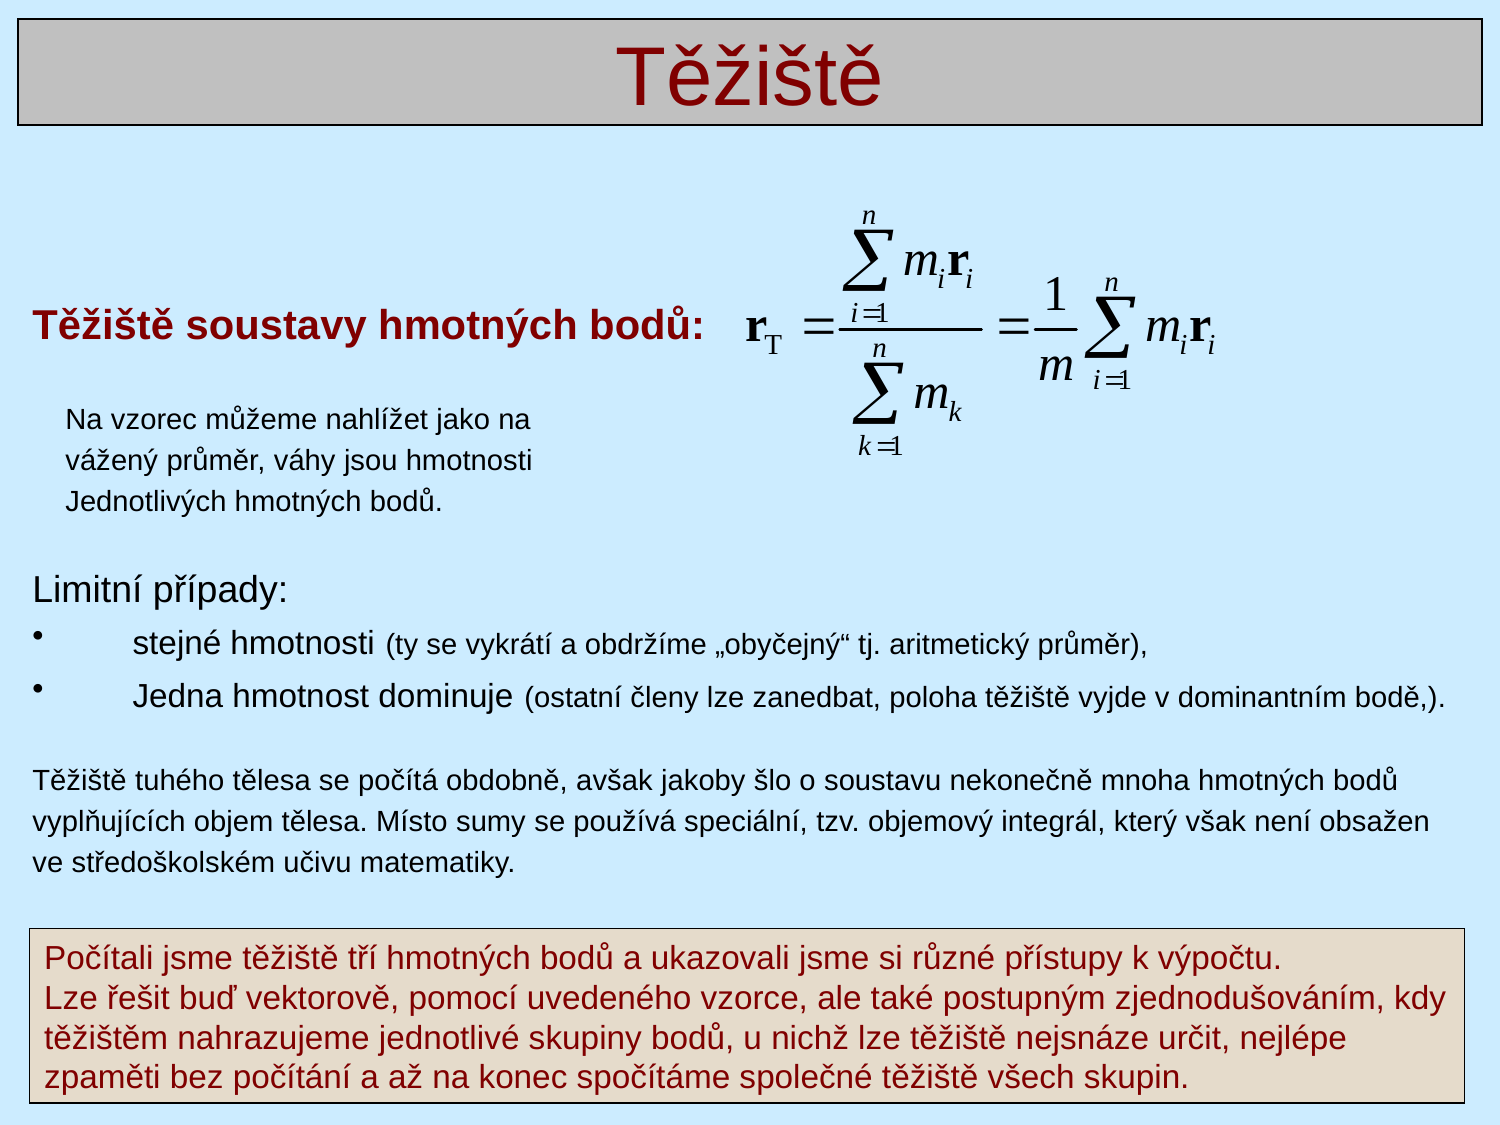

Těžiště
Těžiště soustavy hmotných bodů:
 Na vzorec můžeme nahlížet jako na
 vážený průměr, váhy jsou hmotnosti
 Jednotlivých hmotných bodů.
Limitní případy:
stejné hmotnosti (ty se vykrátí a obdržíme „obyčejný“ tj. aritmetický průměr),
Jedna hmotnost dominuje (ostatní členy lze zanedbat, poloha těžiště vyjde v dominantním bodě,).
Těžiště tuhého tělesa se počítá obdobně, avšak jakoby šlo o soustavu nekonečně mnoha hmotných bodů
vyplňujících objem tělesa. Místo sumy se používá speciální, tzv. objemový integrál, který však není obsažen
ve středoškolském učivu matematiky.
Počítali jsme těžiště tří hmotných bodů a ukazovali jsme si různé přístupy k výpočtu.
Lze řešit buď vektorově, pomocí uvedeného vzorce, ale také postupným zjednodušováním, kdy těžištěm nahrazujeme jednotlivé skupiny bodů, u nichž lze těžiště nejsnáze určit, nejlépe
zpaměti bez počítání a až na konec spočítáme společné těžiště všech skupin.